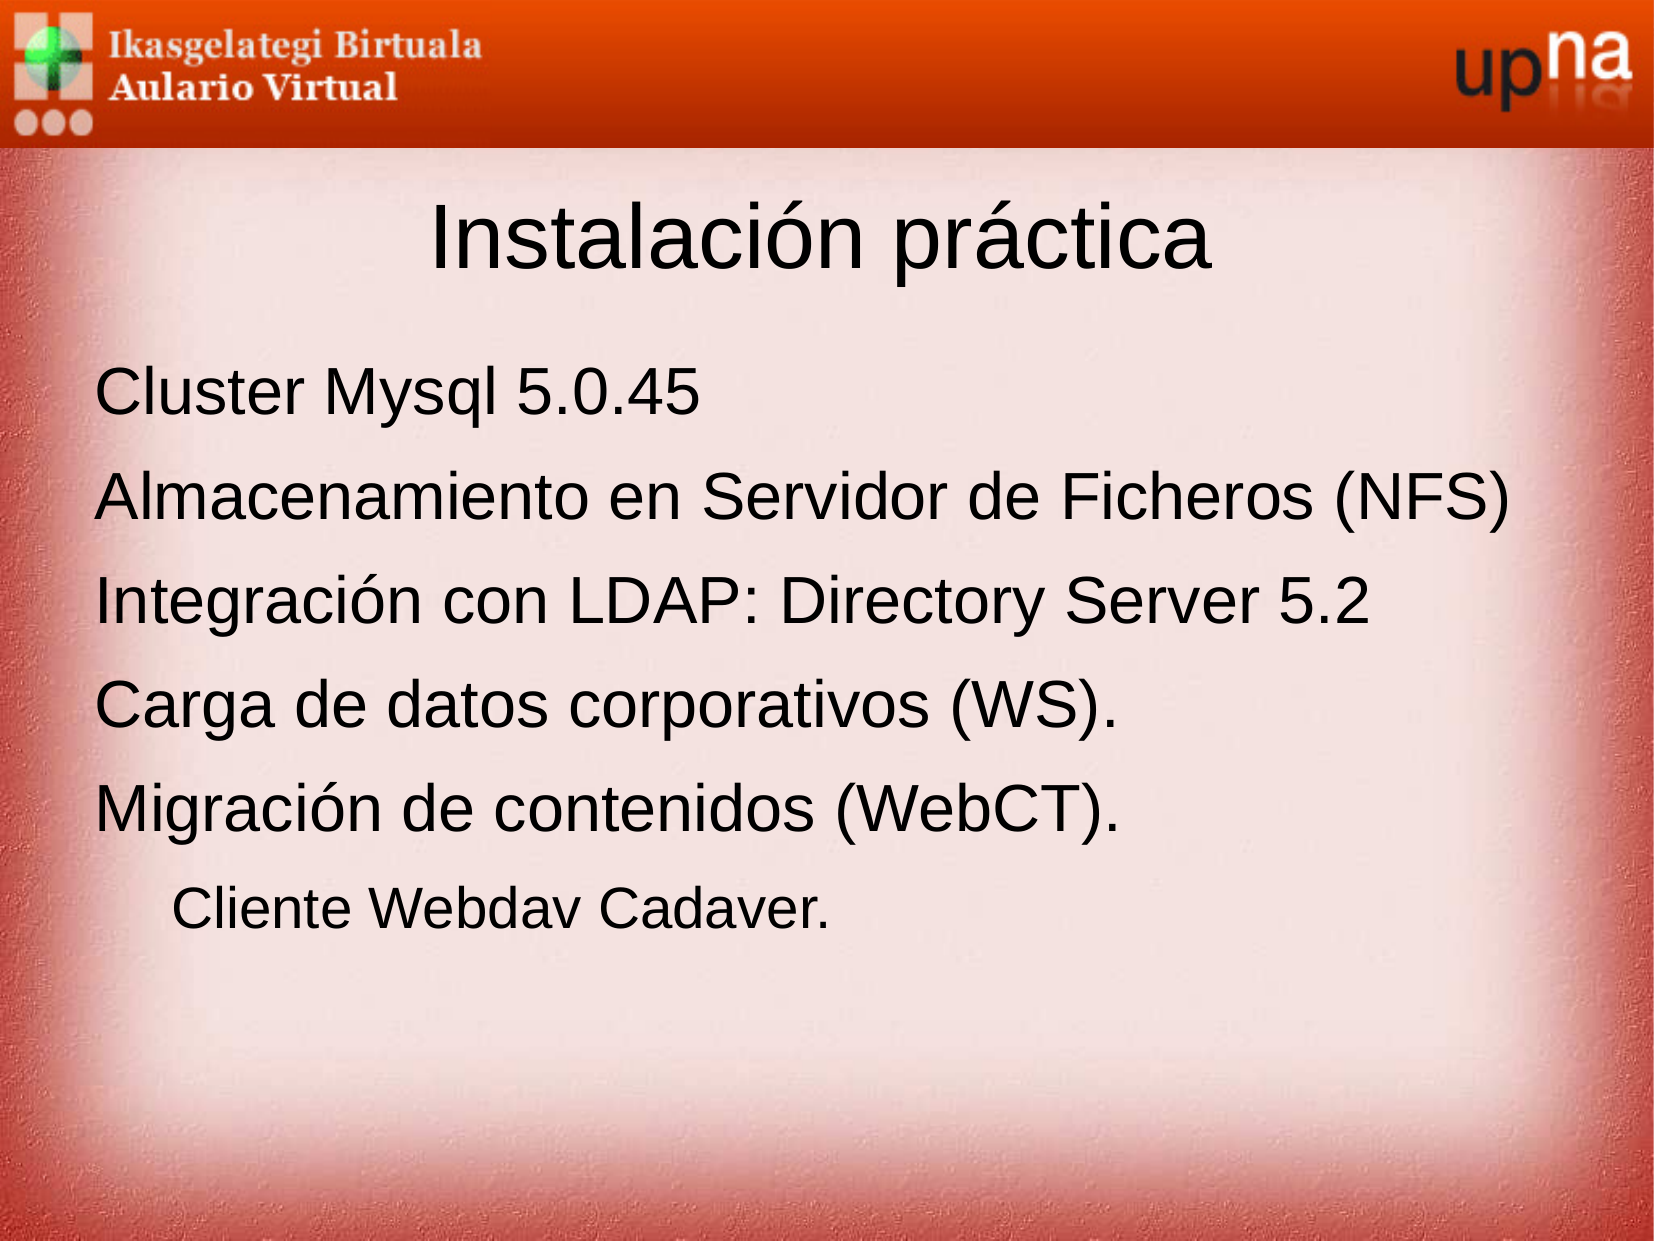

Instalación práctica
# Cluster Mysql 5.0.45
Almacenamiento en Servidor de Ficheros (NFS)
Integración con LDAP: Directory Server 5.2
Carga de datos corporativos (WS).
Migración de contenidos (WebCT).
Cliente Webdav Cadaver.